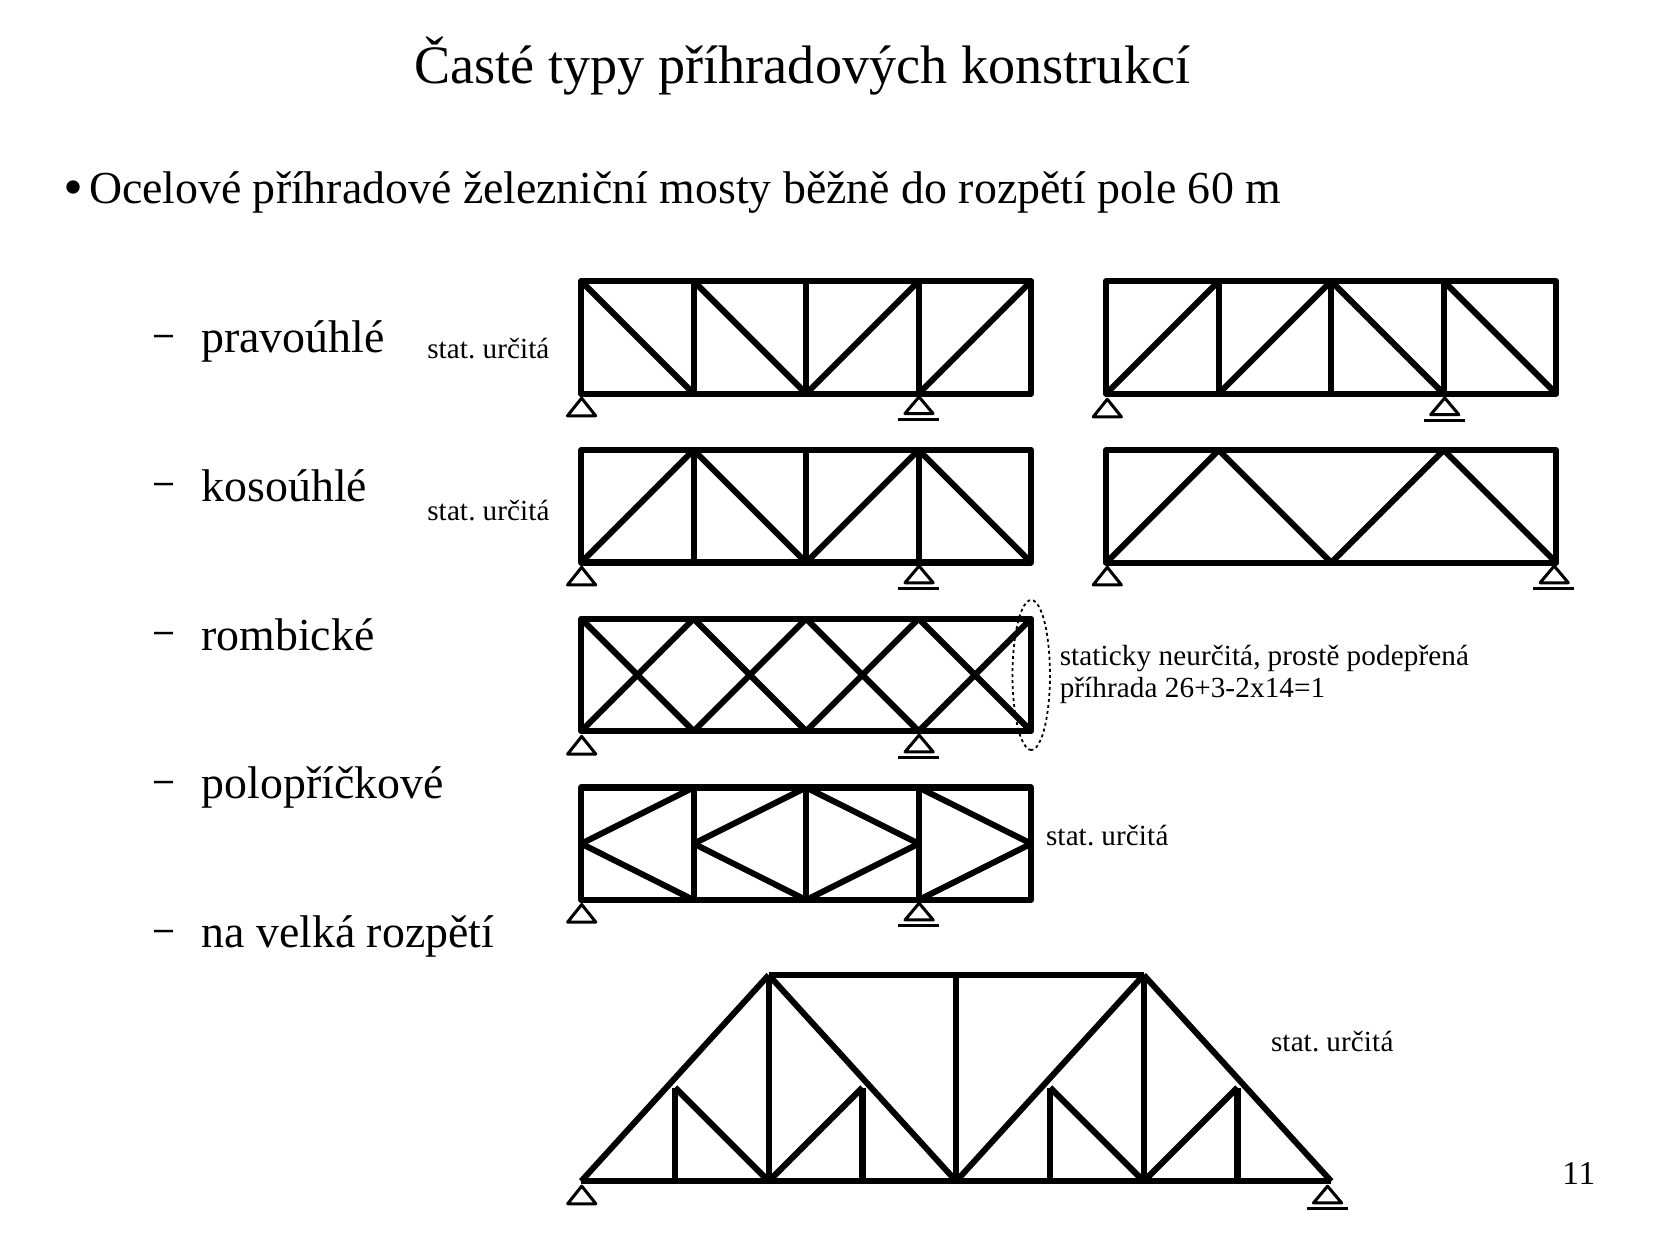

# Časté typy příhradových konstrukcí
Ocelové příhradové železniční mosty běžně do rozpětí pole 60 m
pravoúhlé
kosoúhlé
rombické
polopříčkové
na velká rozpětí
stat. určitá
stat. určitá
staticky neurčitá, prostě podepřená příhrada 26+3-2x14=1
stat. určitá
stat. určitá
11